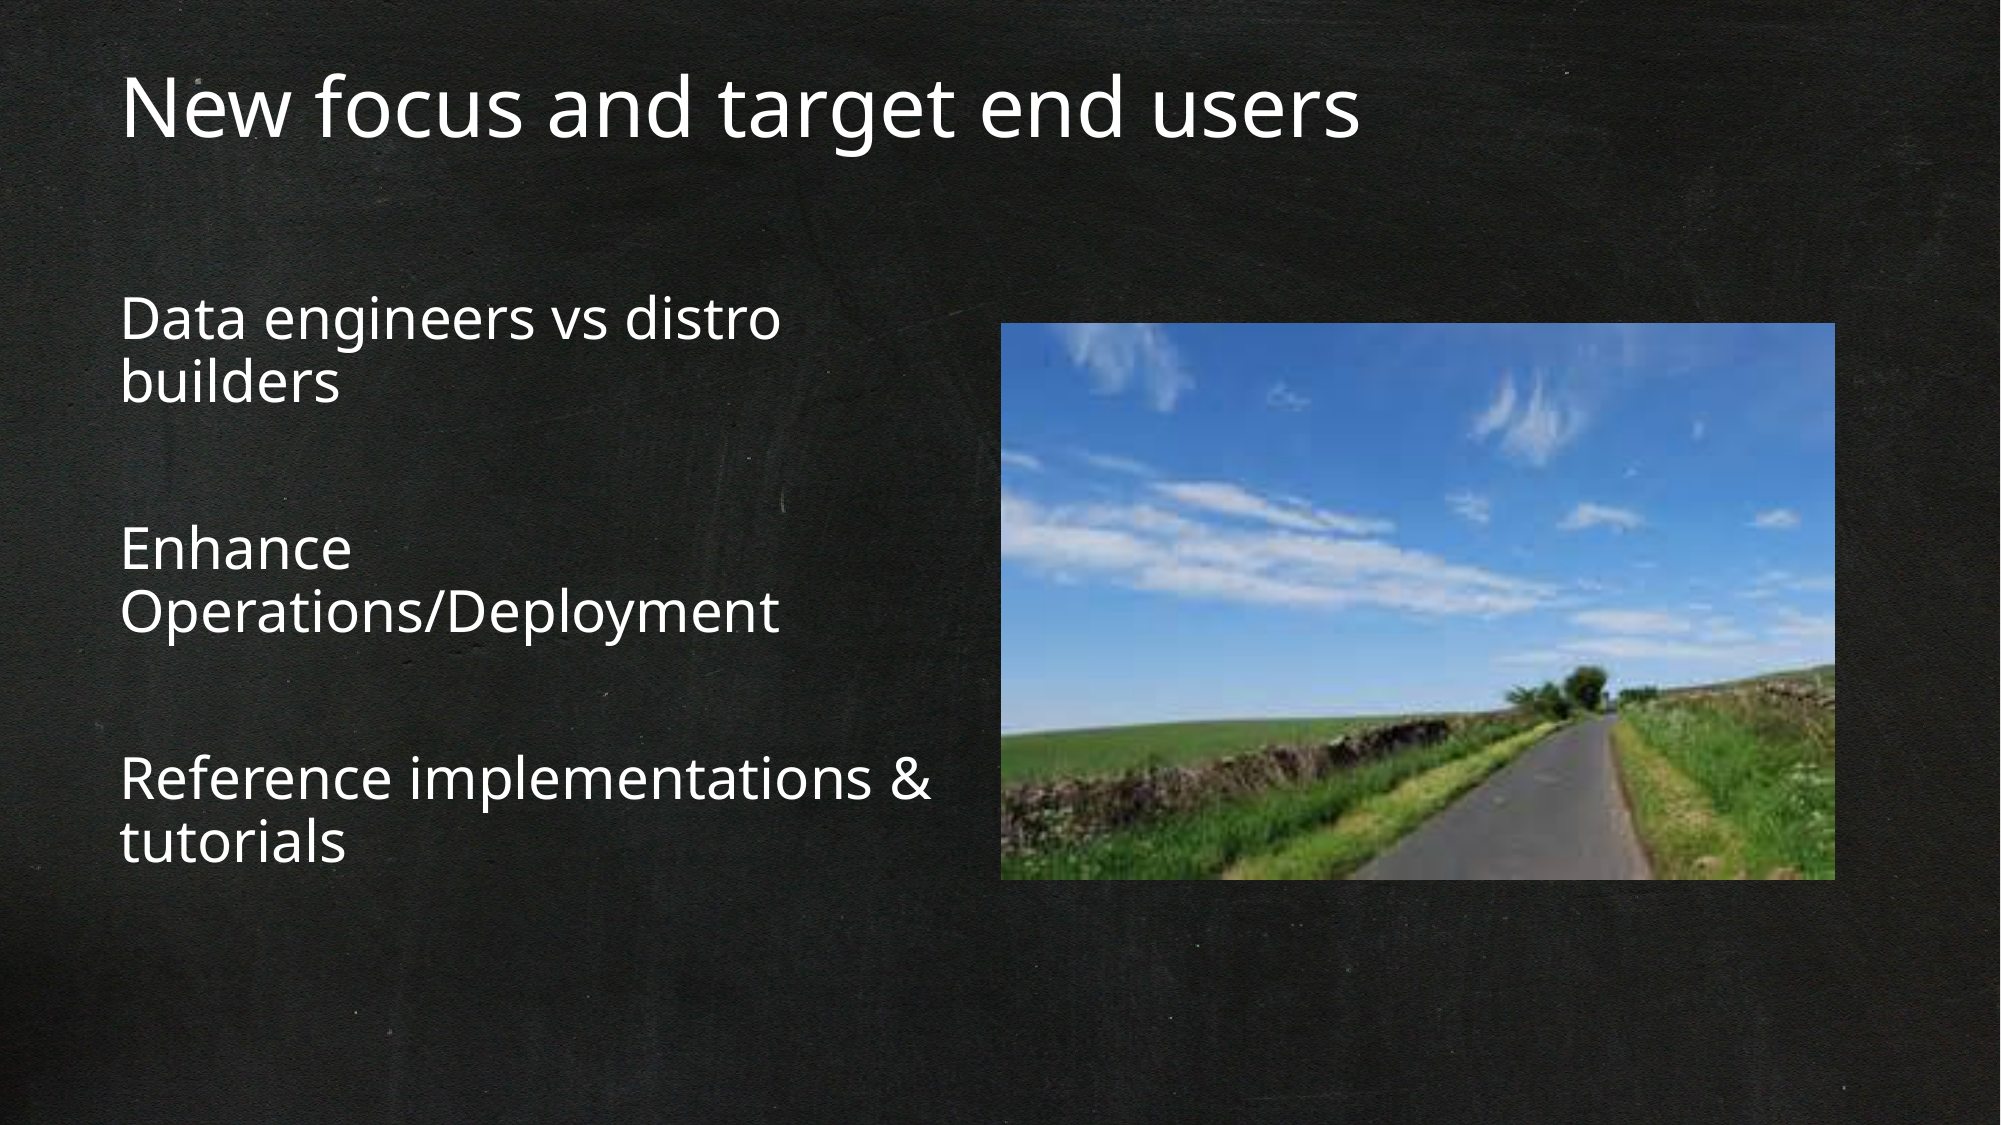

# New focus and target end users
Data engineers vs distro builders
Enhance Operations/Deployment
Reference implementations & tutorials